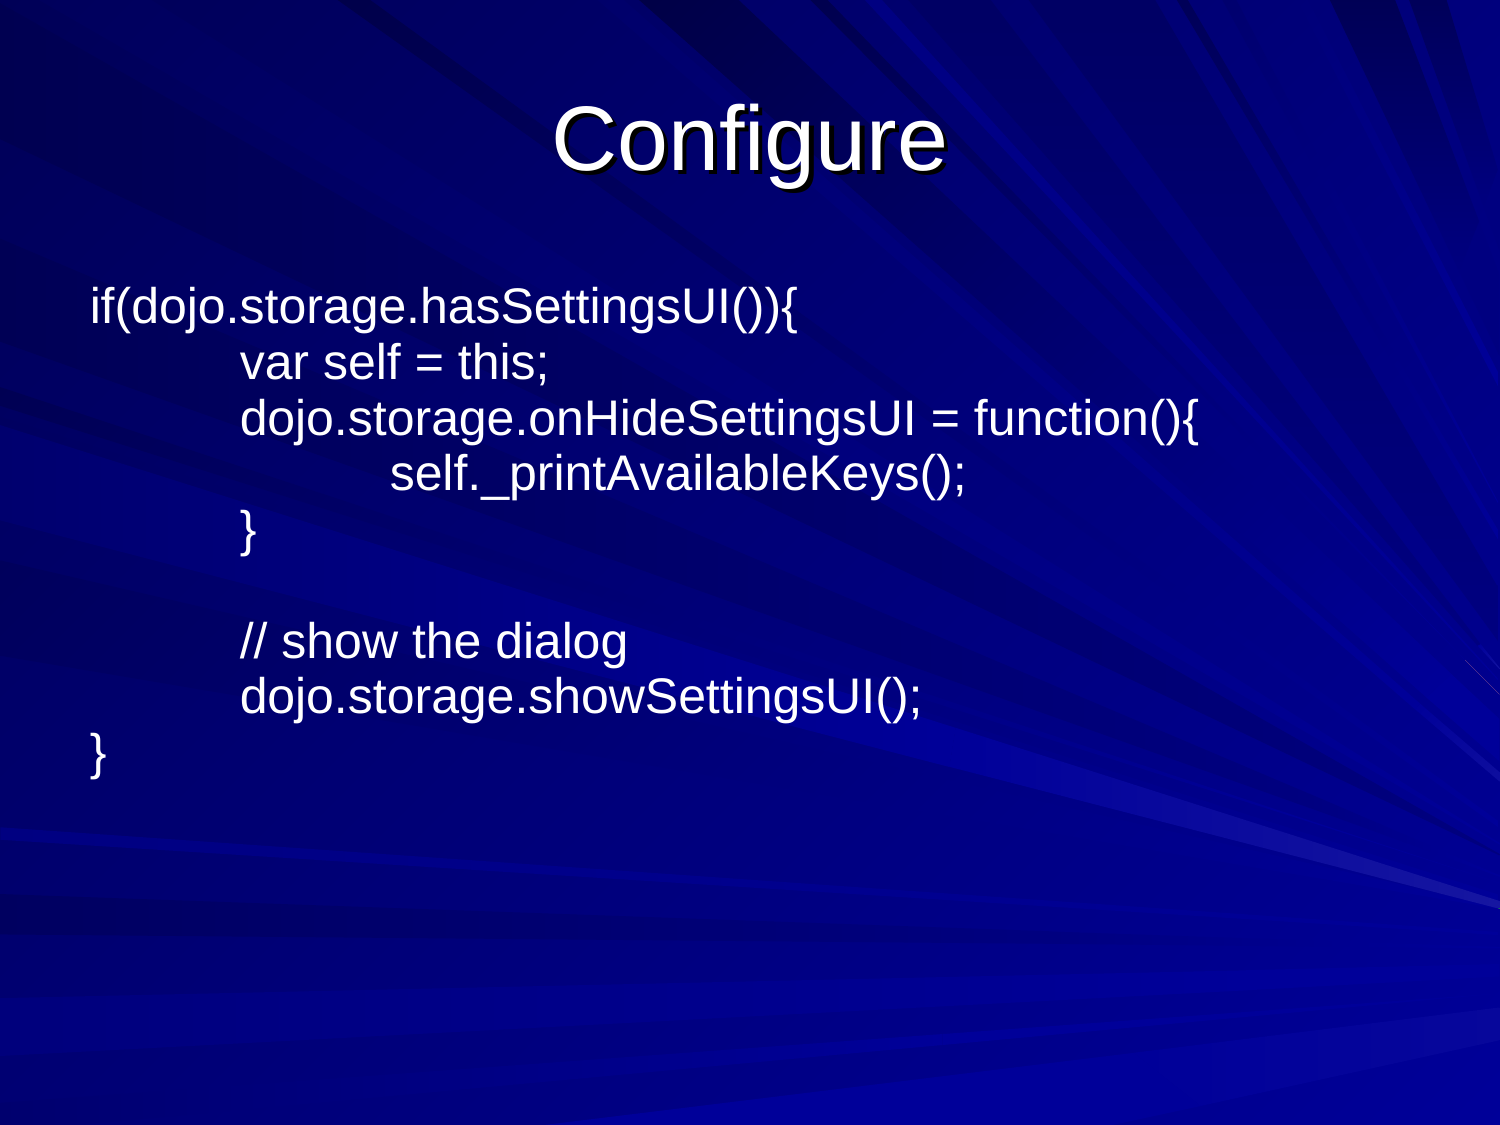

# Configure
if(dojo.storage.hasSettingsUI()){
	var self = this;
	dojo.storage.onHideSettingsUI = function(){
		self._printAvailableKeys();
	}
	// show the dialog
	dojo.storage.showSettingsUI();
}